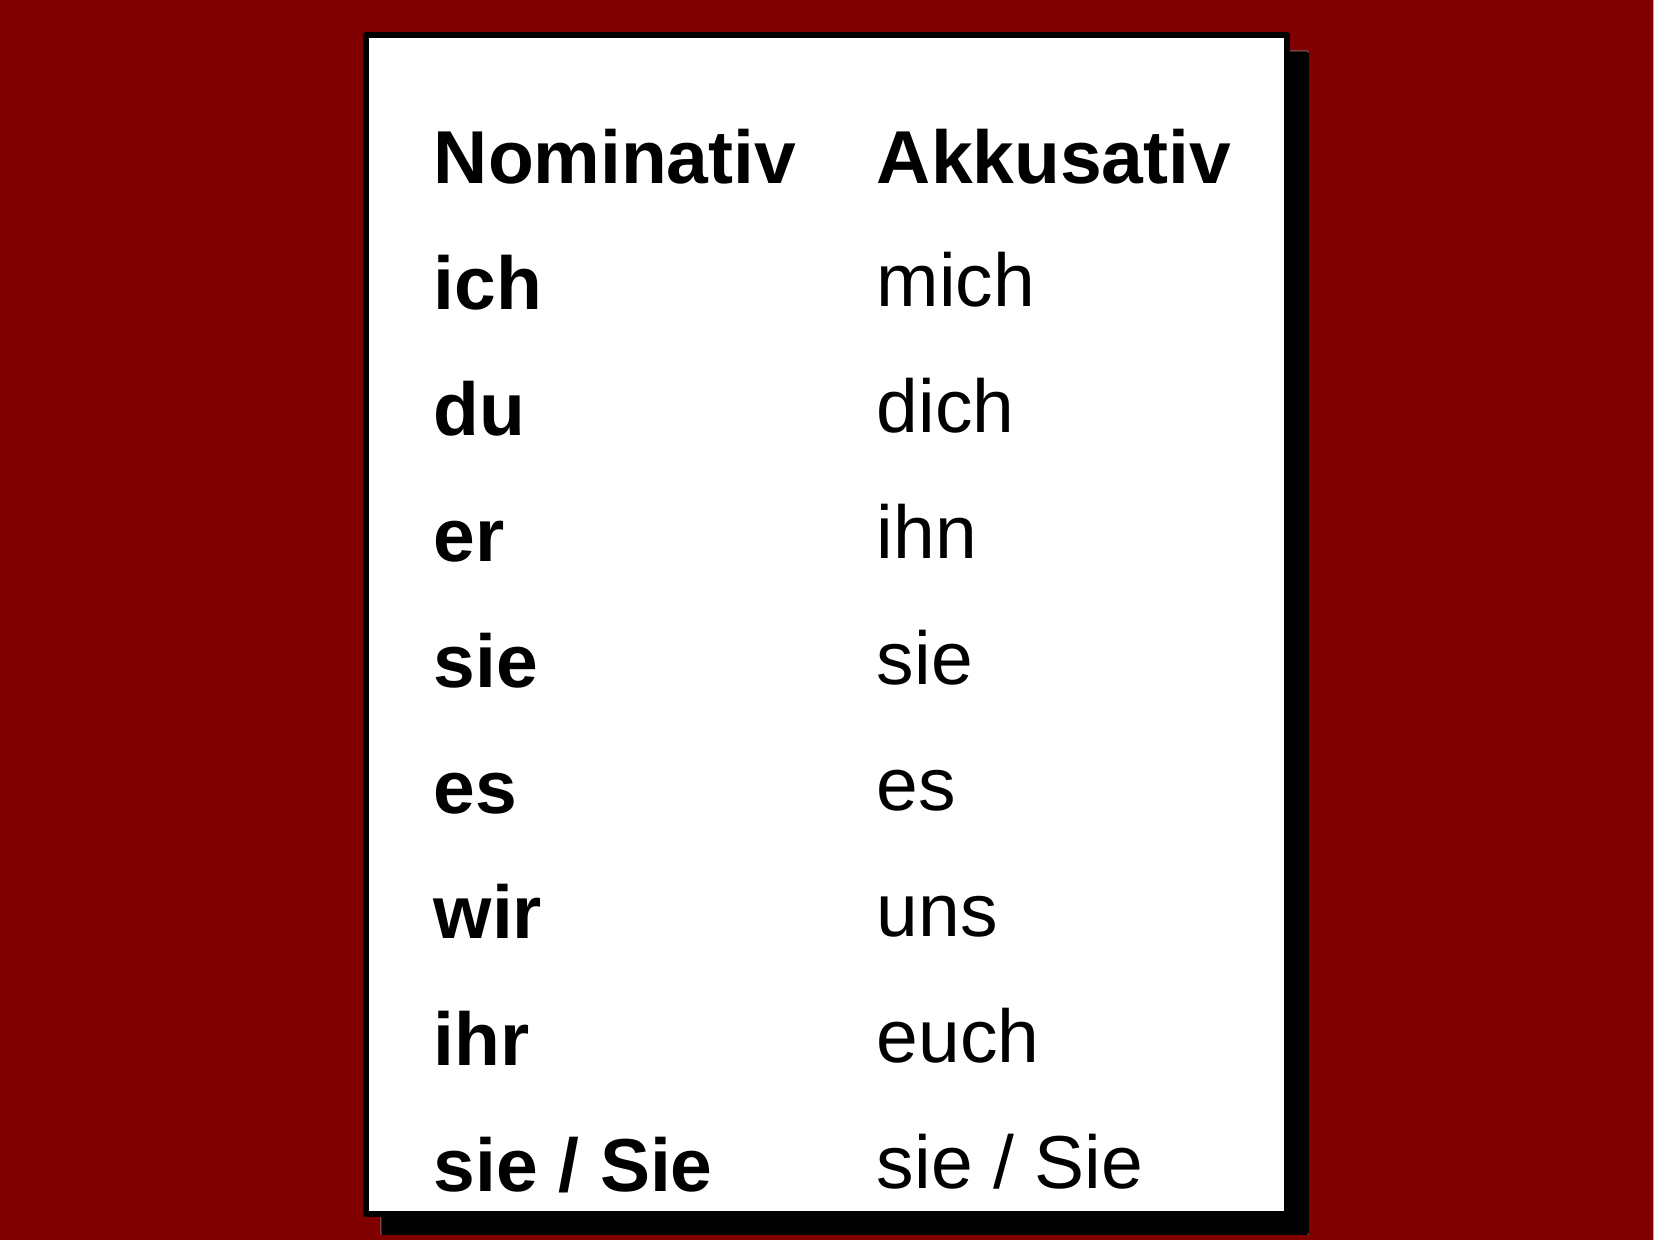

Nominativ		Akkusativ
ich
du
er
sie
es
wir
ihr
sie / Sie
mich
dich
ihn
sie
es
uns
euch
sie / Sie